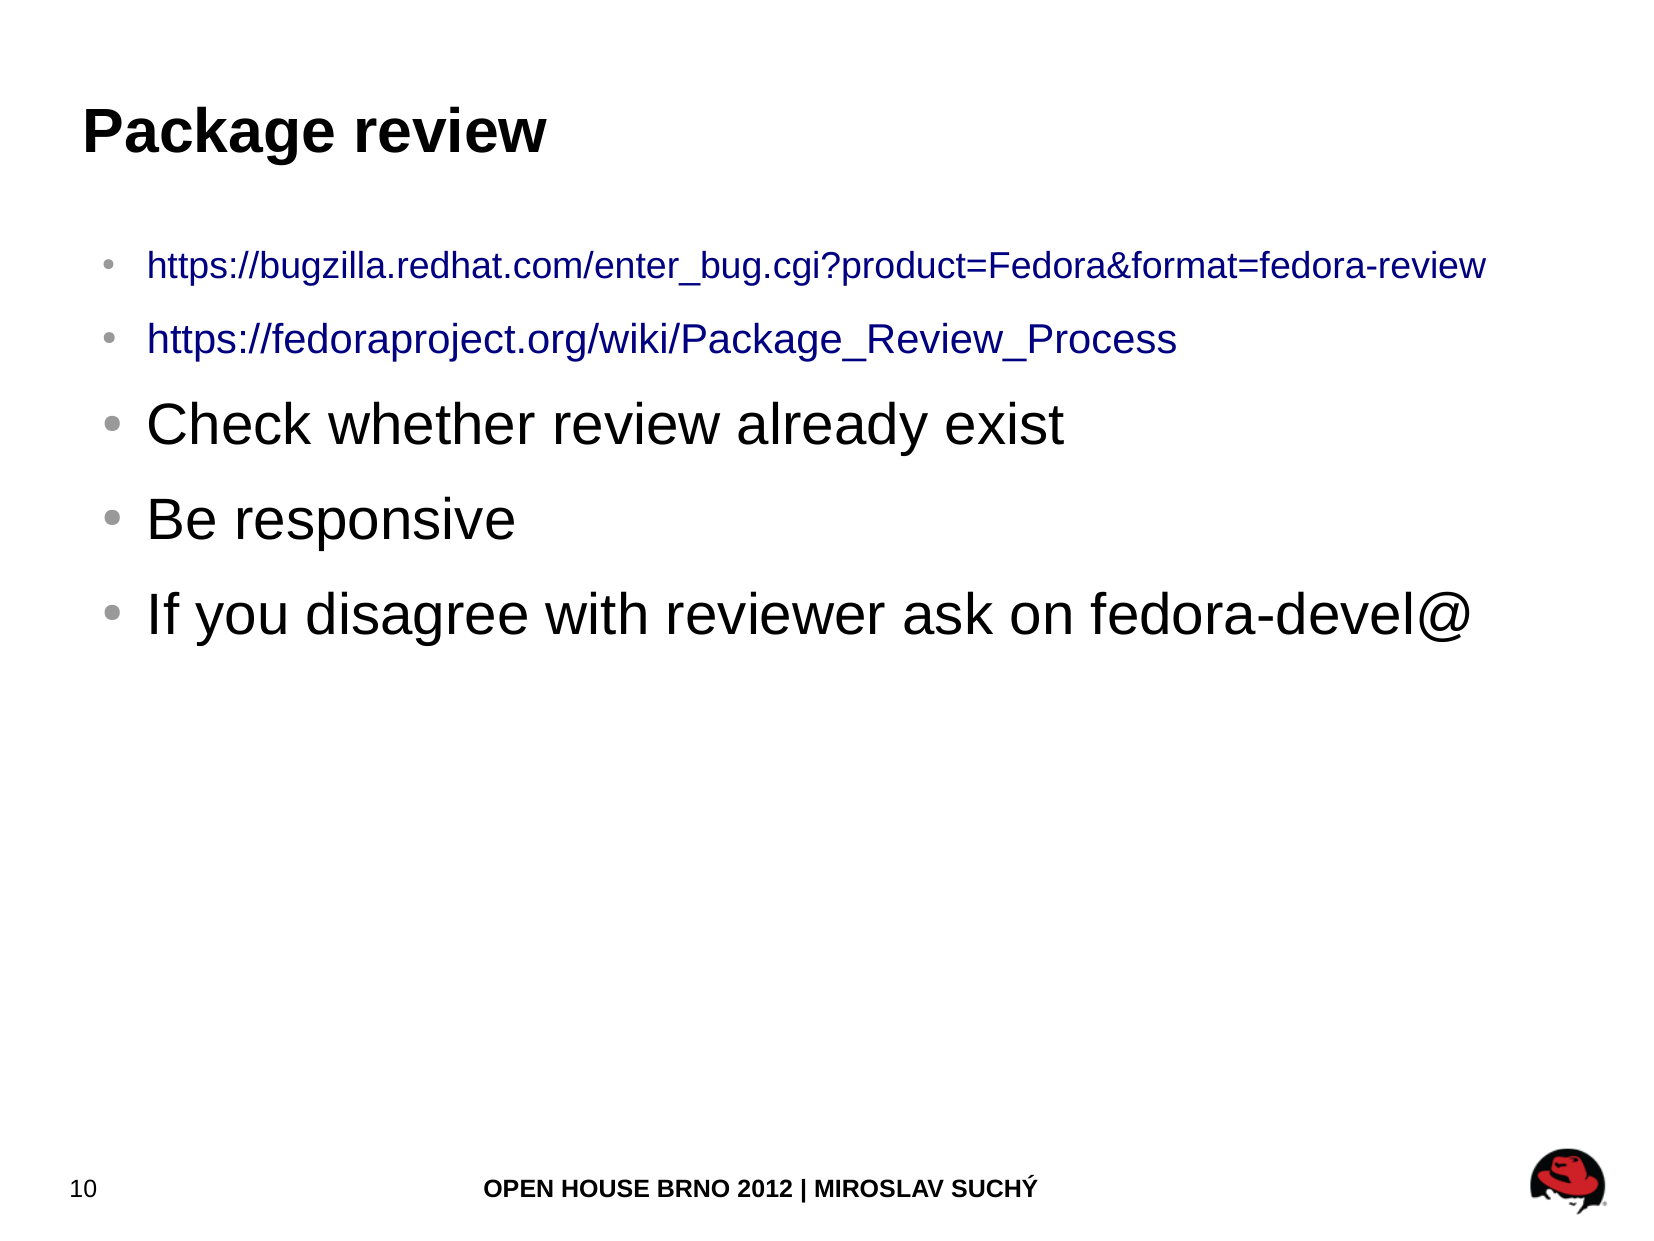

# Package review
https://bugzilla.redhat.com/enter_bug.cgi?product=Fedora&format=fedora-review
https://fedoraproject.org/wiki/Package_Review_Process
Check whether review already exist
Be responsive
If you disagree with reviewer ask on fedora-devel@